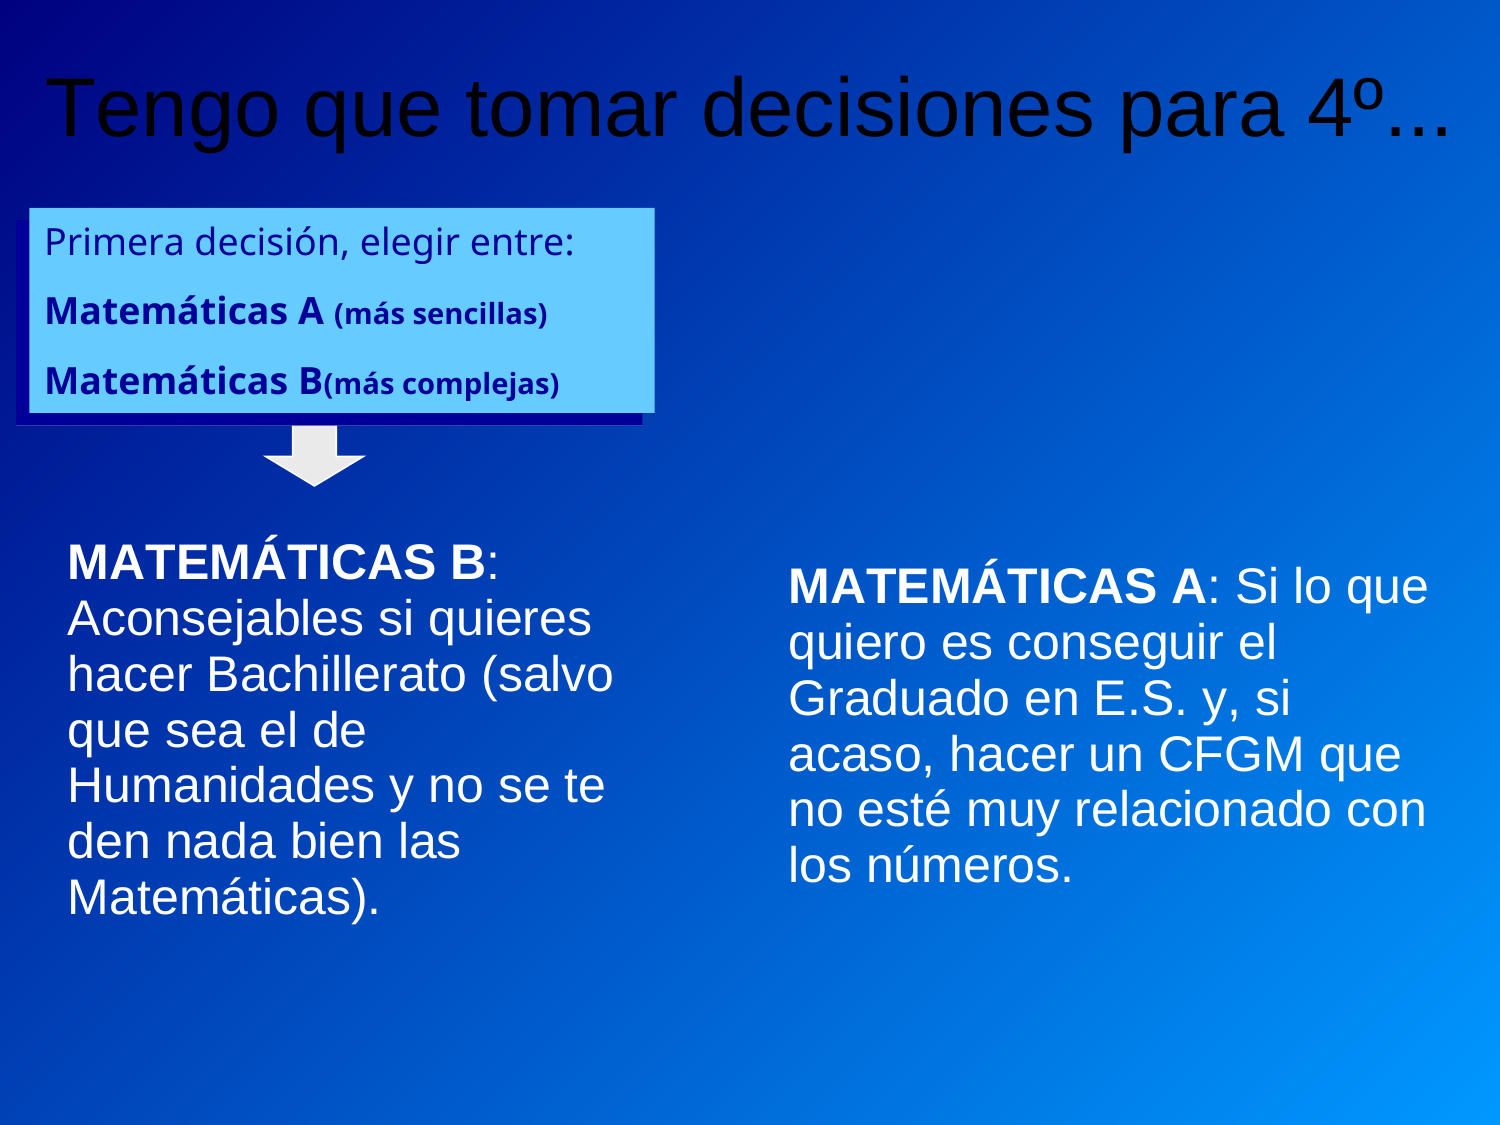

# Tengo que tomar decisiones para 4º...
Primera decisión, elegir entre:
Matemáticas A (más sencillas)
Matemáticas B(más complejas)
MATEMÁTICAS B: Aconsejables si quieres hacer Bachillerato (salvo que sea el de Humanidades y no se te den nada bien las Matemáticas).
MATEMÁTICAS A: Si lo que quiero es conseguir el Graduado en E.S. y, si acaso, hacer un CFGM que no esté muy relacionado con los números.